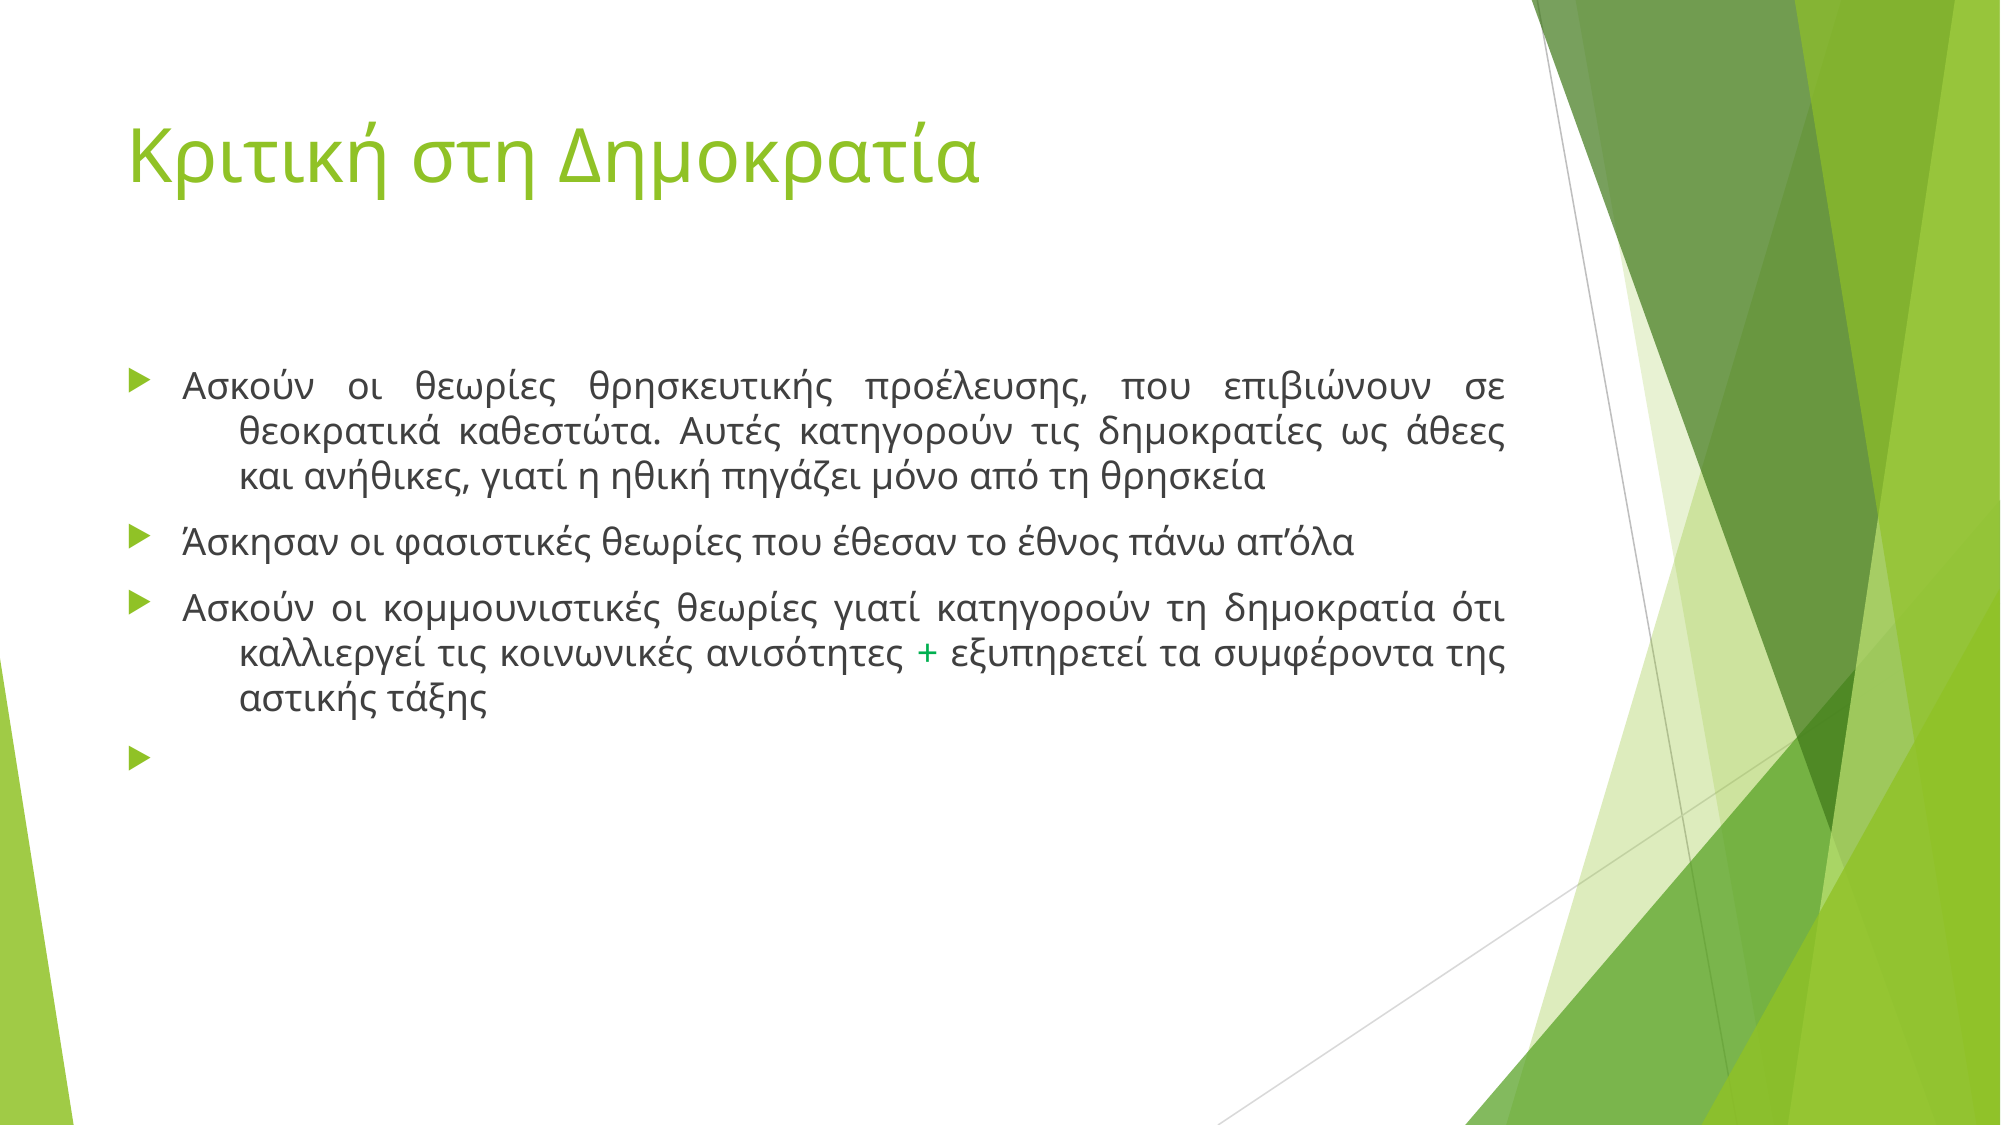

# Κριτική στη Δημοκρατία
Ασκούν οι θεωρίες θρησκευτικής προέλευσης, που επιβιώνουν σε θεοκρατικά καθεστώτα. Αυτές κατηγορούν τις δημοκρατίες ως άθεες και ανήθικες, γιατί η ηθική πηγάζει μόνο από τη θρησκεία
Άσκησαν οι φασιστικές θεωρίες που έθεσαν το έθνος πάνω απ’όλα
Ασκούν οι κομμουνιστικές θεωρίες γιατί κατηγορούν τη δημοκρατία ότι καλλιεργεί τις κοινωνικές ανισότητες + εξυπηρετεί τα συμφέροντα της αστικής τάξης